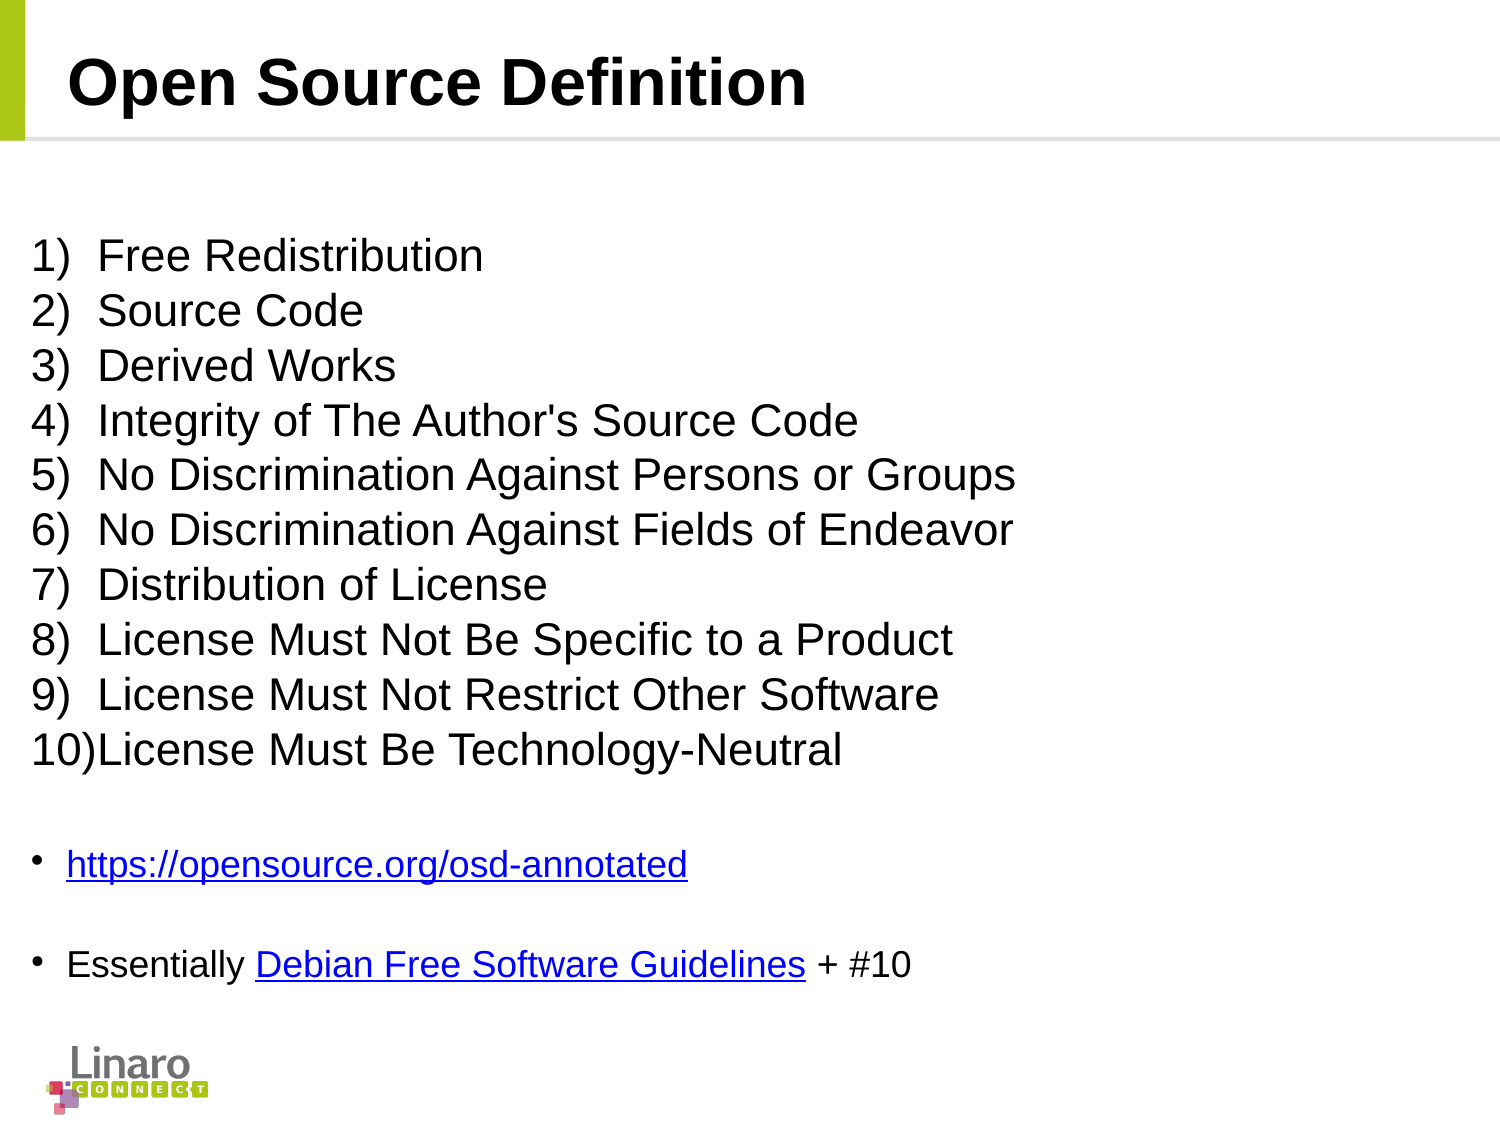

Open Source Definition
 Free Redistribution
 Source Code
 Derived Works
 Integrity of The Author's Source Code
 No Discrimination Against Persons or Groups
 No Discrimination Against Fields of Endeavor
 Distribution of License
 License Must Not Be Specific to a Product
 License Must Not Restrict Other Software
License Must Be Technology-Neutral
https://opensource.org/osd-annotated
Essentially Debian Free Software Guidelines + #10